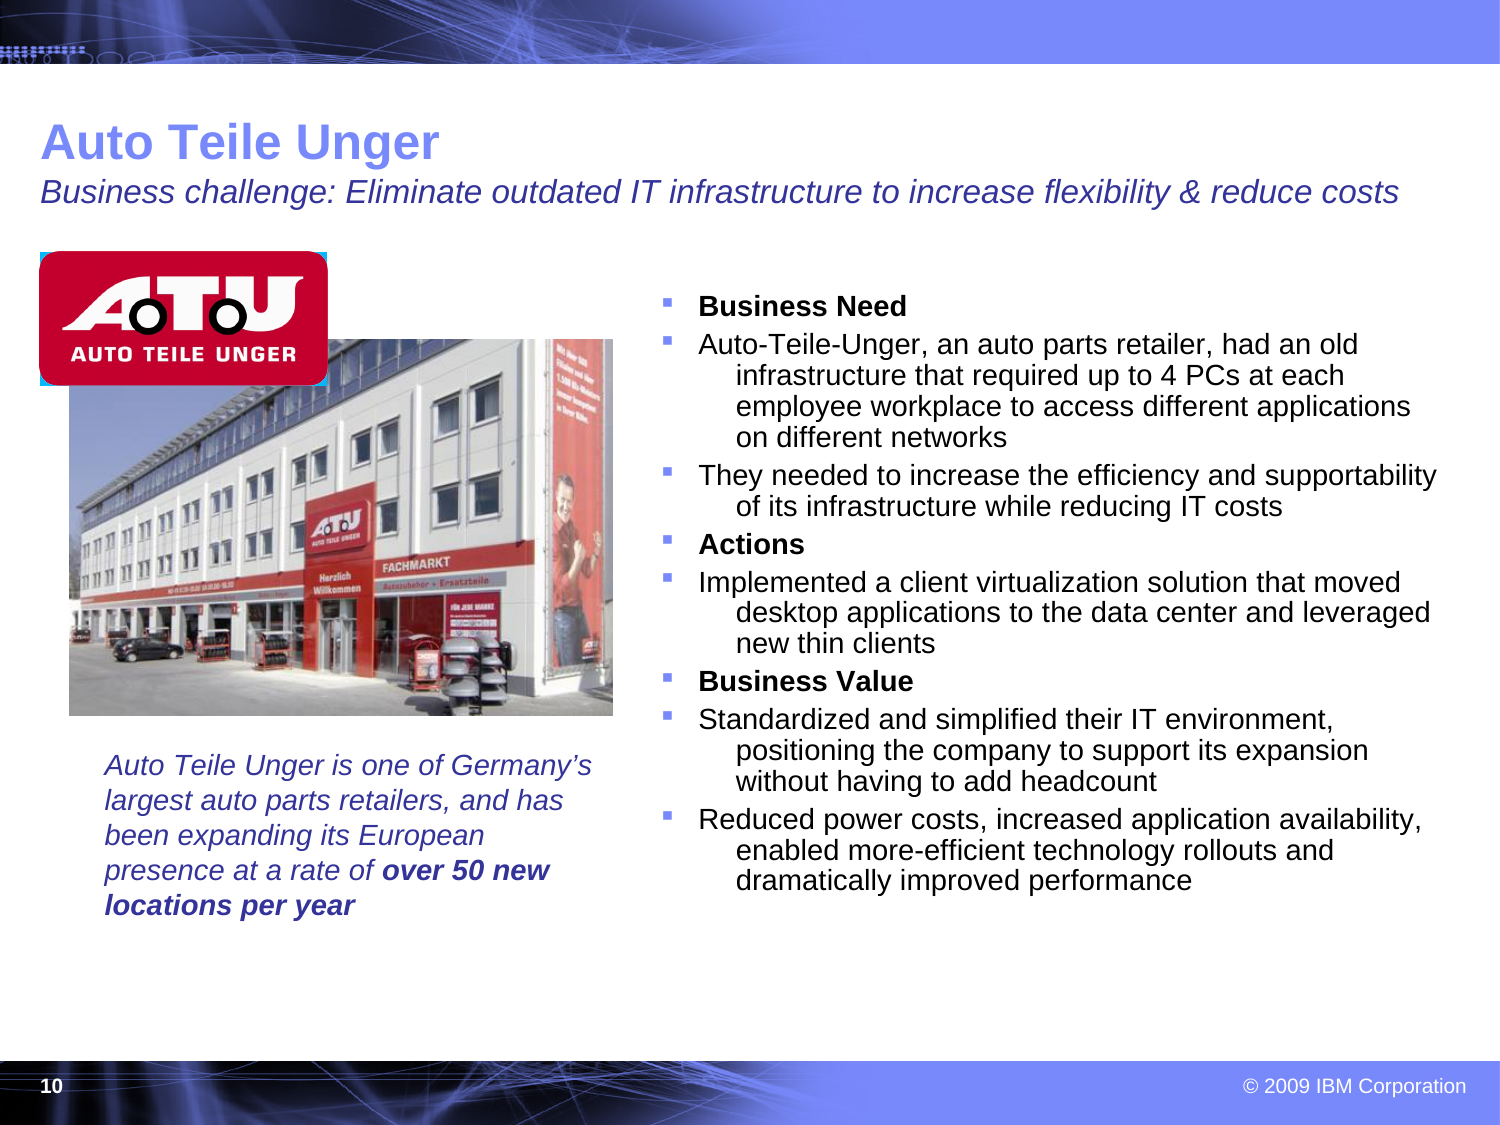

# Auto Teile Unger Business challenge: Eliminate outdated IT infrastructure to increase flexibility & reduce costs
Business Need
Auto-Teile-Unger, an auto parts retailer, had an old infrastructure that required up to 4 PCs at each employee workplace to access different applications on different networks
They needed to increase the efficiency and supportability of its infrastructure while reducing IT costs
Actions
Implemented a client virtualization solution that moved desktop applications to the data center and leveraged new thin clients
Business Value
Standardized and simplified their IT environment, positioning the company to support its expansion without having to add headcount
Reduced power costs, increased application availability, enabled more-efficient technology rollouts and dramatically improved performance
Auto Teile Unger is one of Germany’s largest auto parts retailers, and has been expanding its European presence at a rate of over 50 new locations per year
10